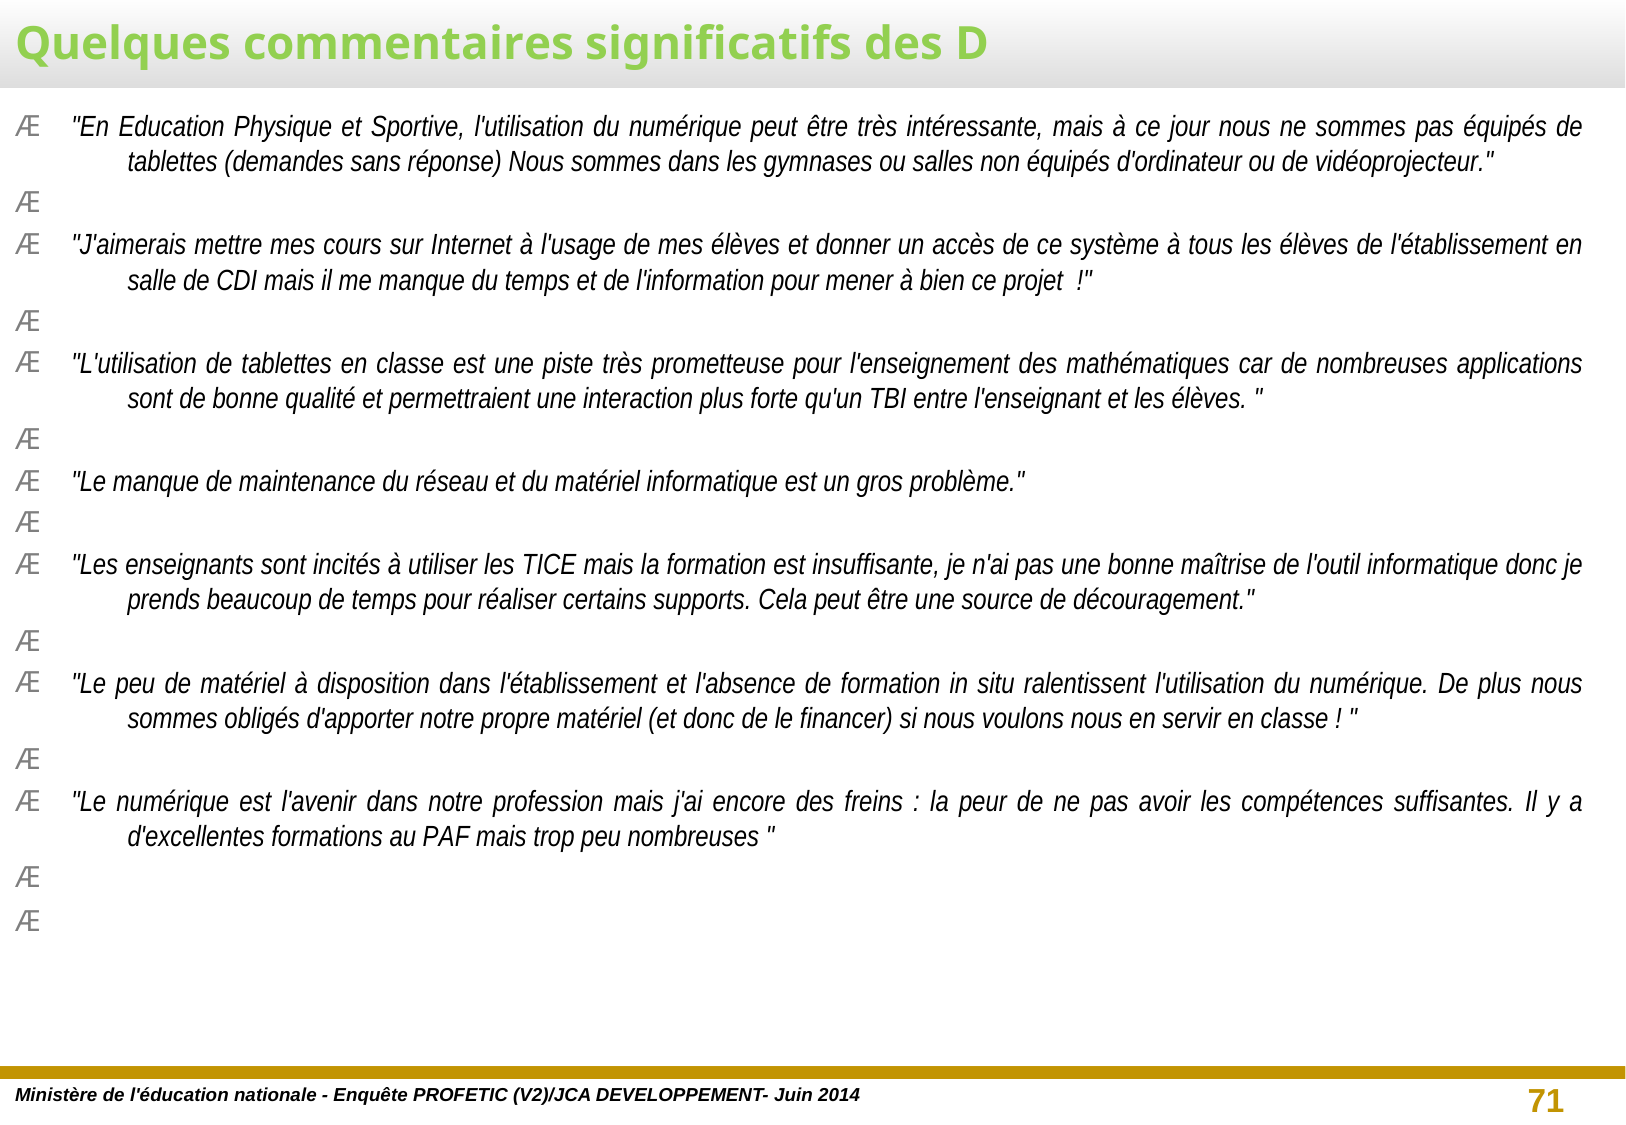

# Quelques commentaires significatifs des D
"En Education Physique et Sportive, l'utilisation du numérique peut être très intéressante, mais à ce jour nous ne sommes pas équipés de tablettes (demandes sans réponse) Nous sommes dans les gymnases ou salles non équipés d'ordinateur ou de vidéoprojecteur."
"J'aimerais mettre mes cours sur Internet à l'usage de mes élèves et donner un accès de ce système à tous les élèves de l'établissement en salle de CDI mais il me manque du temps et de l'information pour mener à bien ce projet !"
"L'utilisation de tablettes en classe est une piste très prometteuse pour l'enseignement des mathématiques car de nombreuses applications sont de bonne qualité et permettraient une interaction plus forte qu'un TBI entre l'enseignant et les élèves. "
"Le manque de maintenance du réseau et du matériel informatique est un gros problème."
"Les enseignants sont incités à utiliser les TICE mais la formation est insuffisante, je n'ai pas une bonne maîtrise de l'outil informatique donc je prends beaucoup de temps pour réaliser certains supports. Cela peut être une source de découragement."
"Le peu de matériel à disposition dans l'établissement et l'absence de formation in situ ralentissent l'utilisation du numérique. De plus nous sommes obligés d'apporter notre propre matériel (et donc de le financer) si nous voulons nous en servir en classe ! "
"Le numérique est l'avenir dans notre profession mais j'ai encore des freins : la peur de ne pas avoir les compétences suffisantes. Il y a d'excellentes formations au PAF mais trop peu nombreuses "
Ministère de l'éducation nationale - Enquête PROFETIC (V2)/JCA DEVELOPPEMENT- Juin 2014